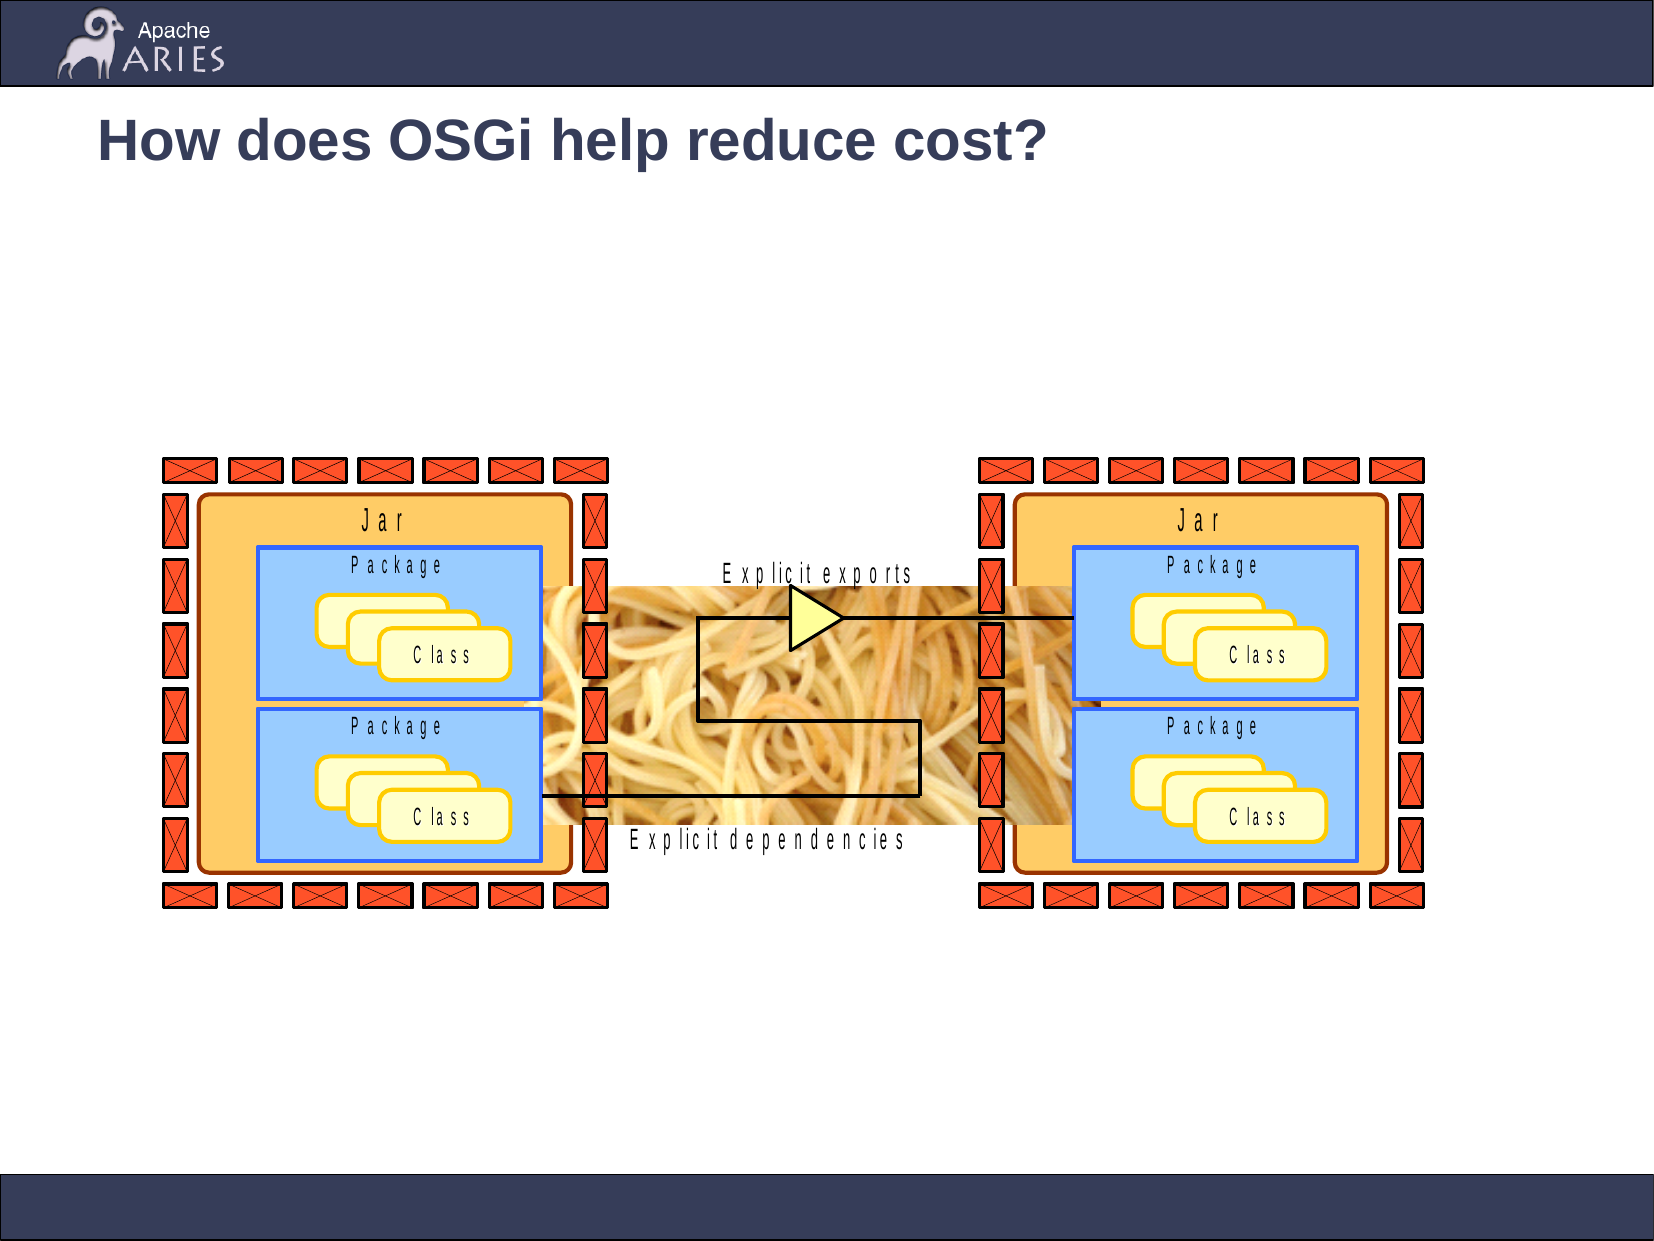

# How does OSGi help reduce cost?
March12, 2010
QCon London 2010 Ian Robinson
14